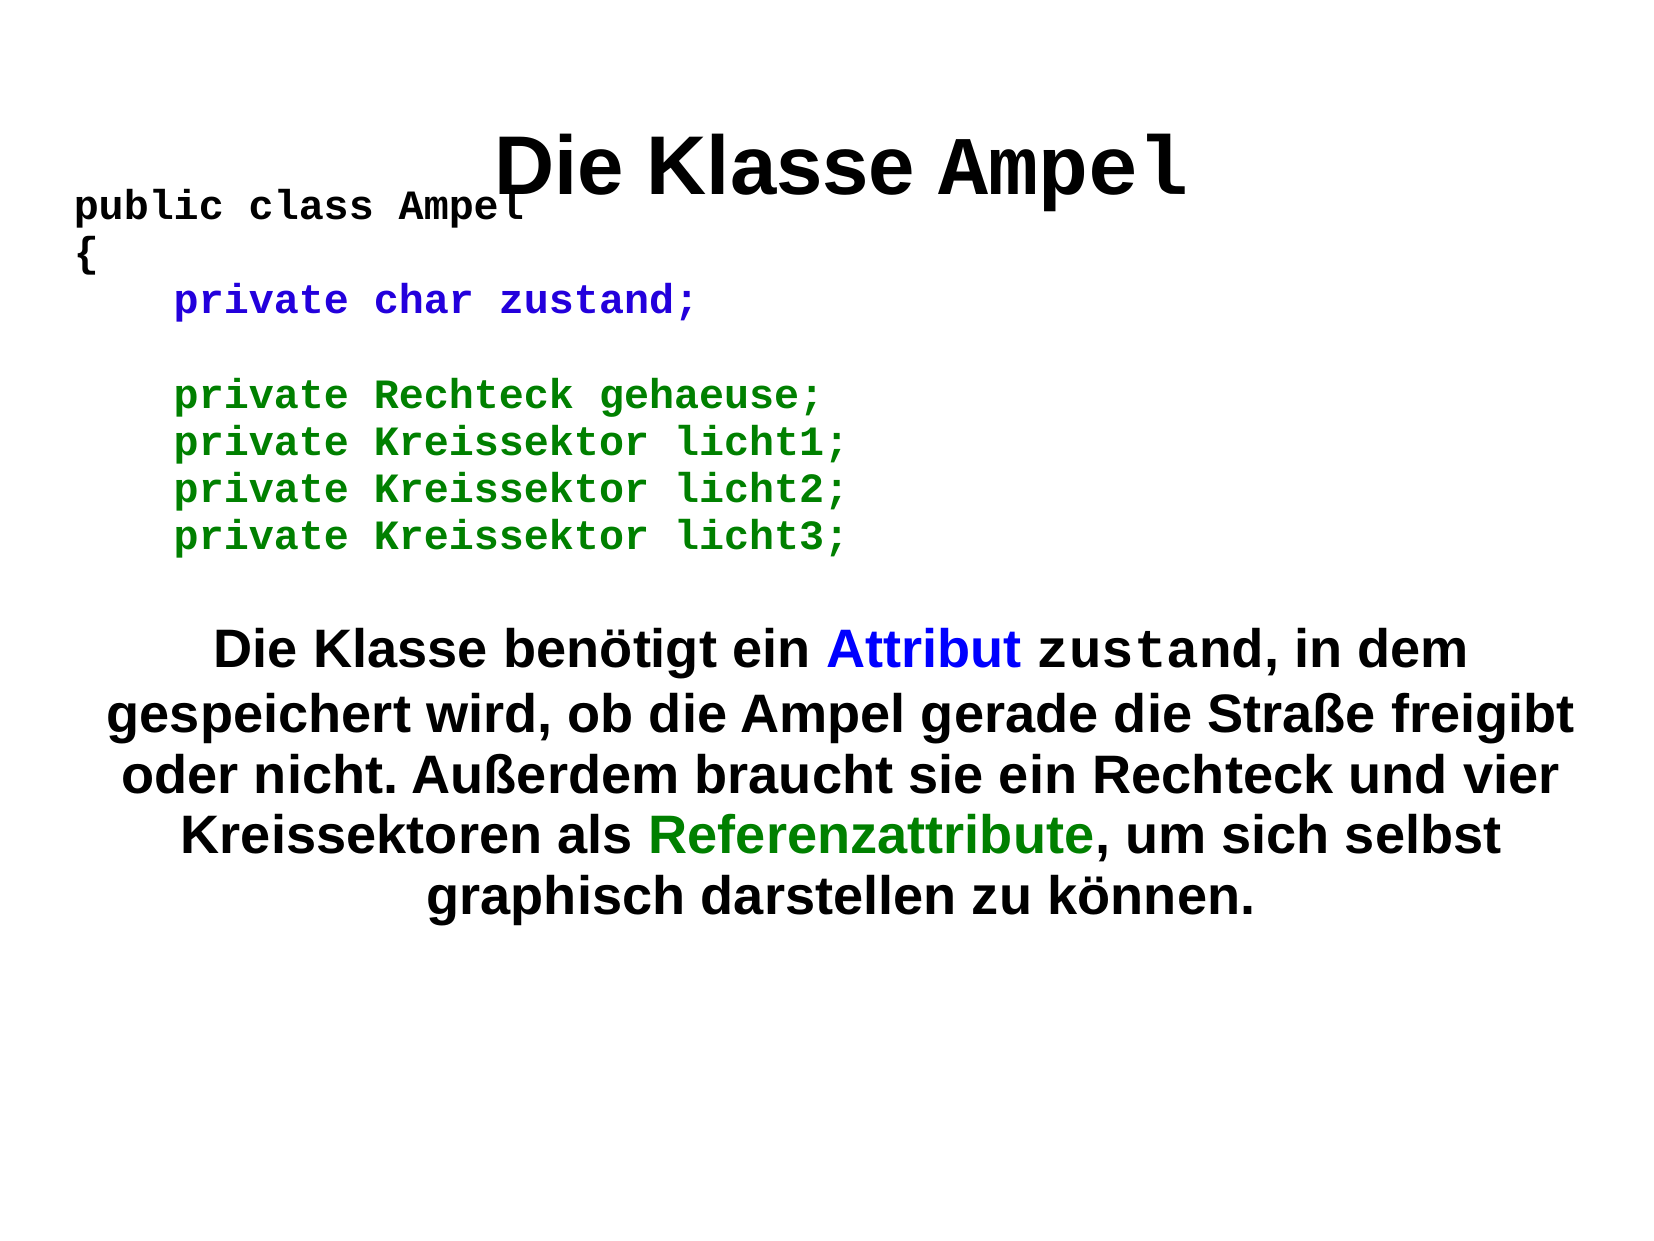

Die Klasse Ampel
public class Ampel
{
 private char zustand;
 private Rechteck gehaeuse;
 private Kreissektor licht1;
 private Kreissektor licht2;
 private Kreissektor licht3;
Die Klasse benötigt ein Attribut zustand, in dem gespeichert wird, ob die Ampel gerade die Straße freigibt oder nicht. Außerdem braucht sie ein Rechteck und vier Kreissektoren als Referenzattribute, um sich selbst graphisch darstellen zu können.